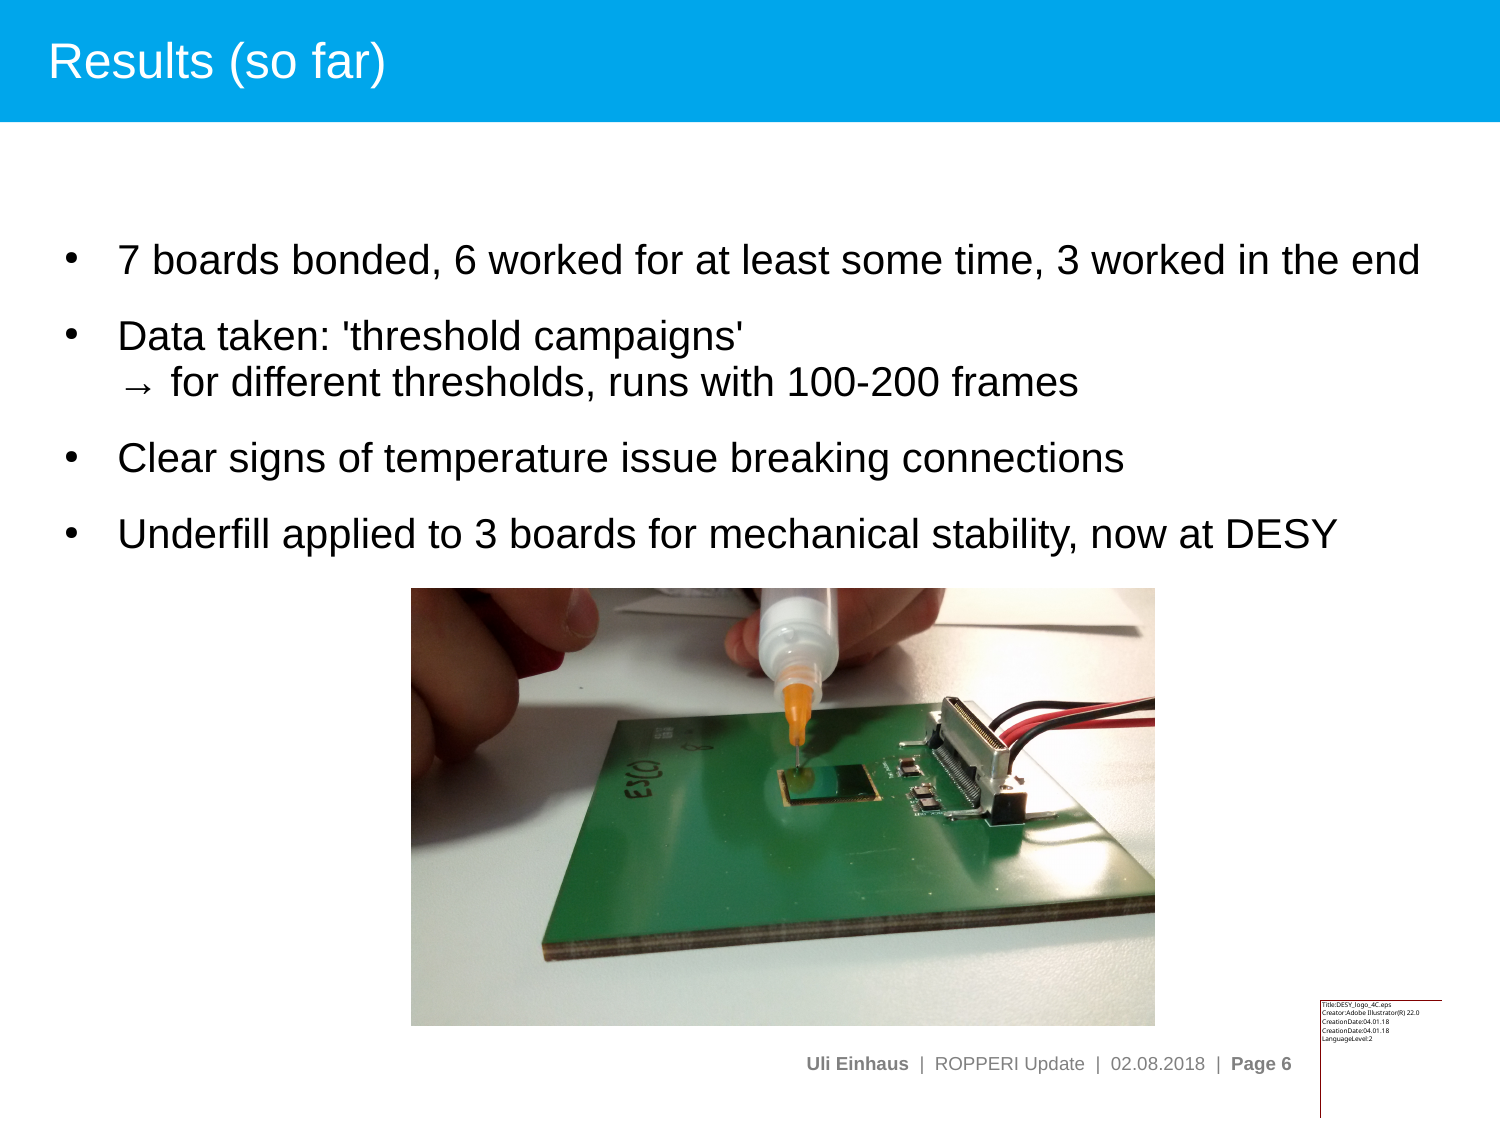

# Results (so far)
7 boards bonded, 6 worked for at least some time, 3 worked in the end
Data taken: 'threshold campaigns'
→ for different thresholds, runs with 100-200 frames
Clear signs of temperature issue breaking connections
Underfill applied to 3 boards for mechanical stability, now at DESY